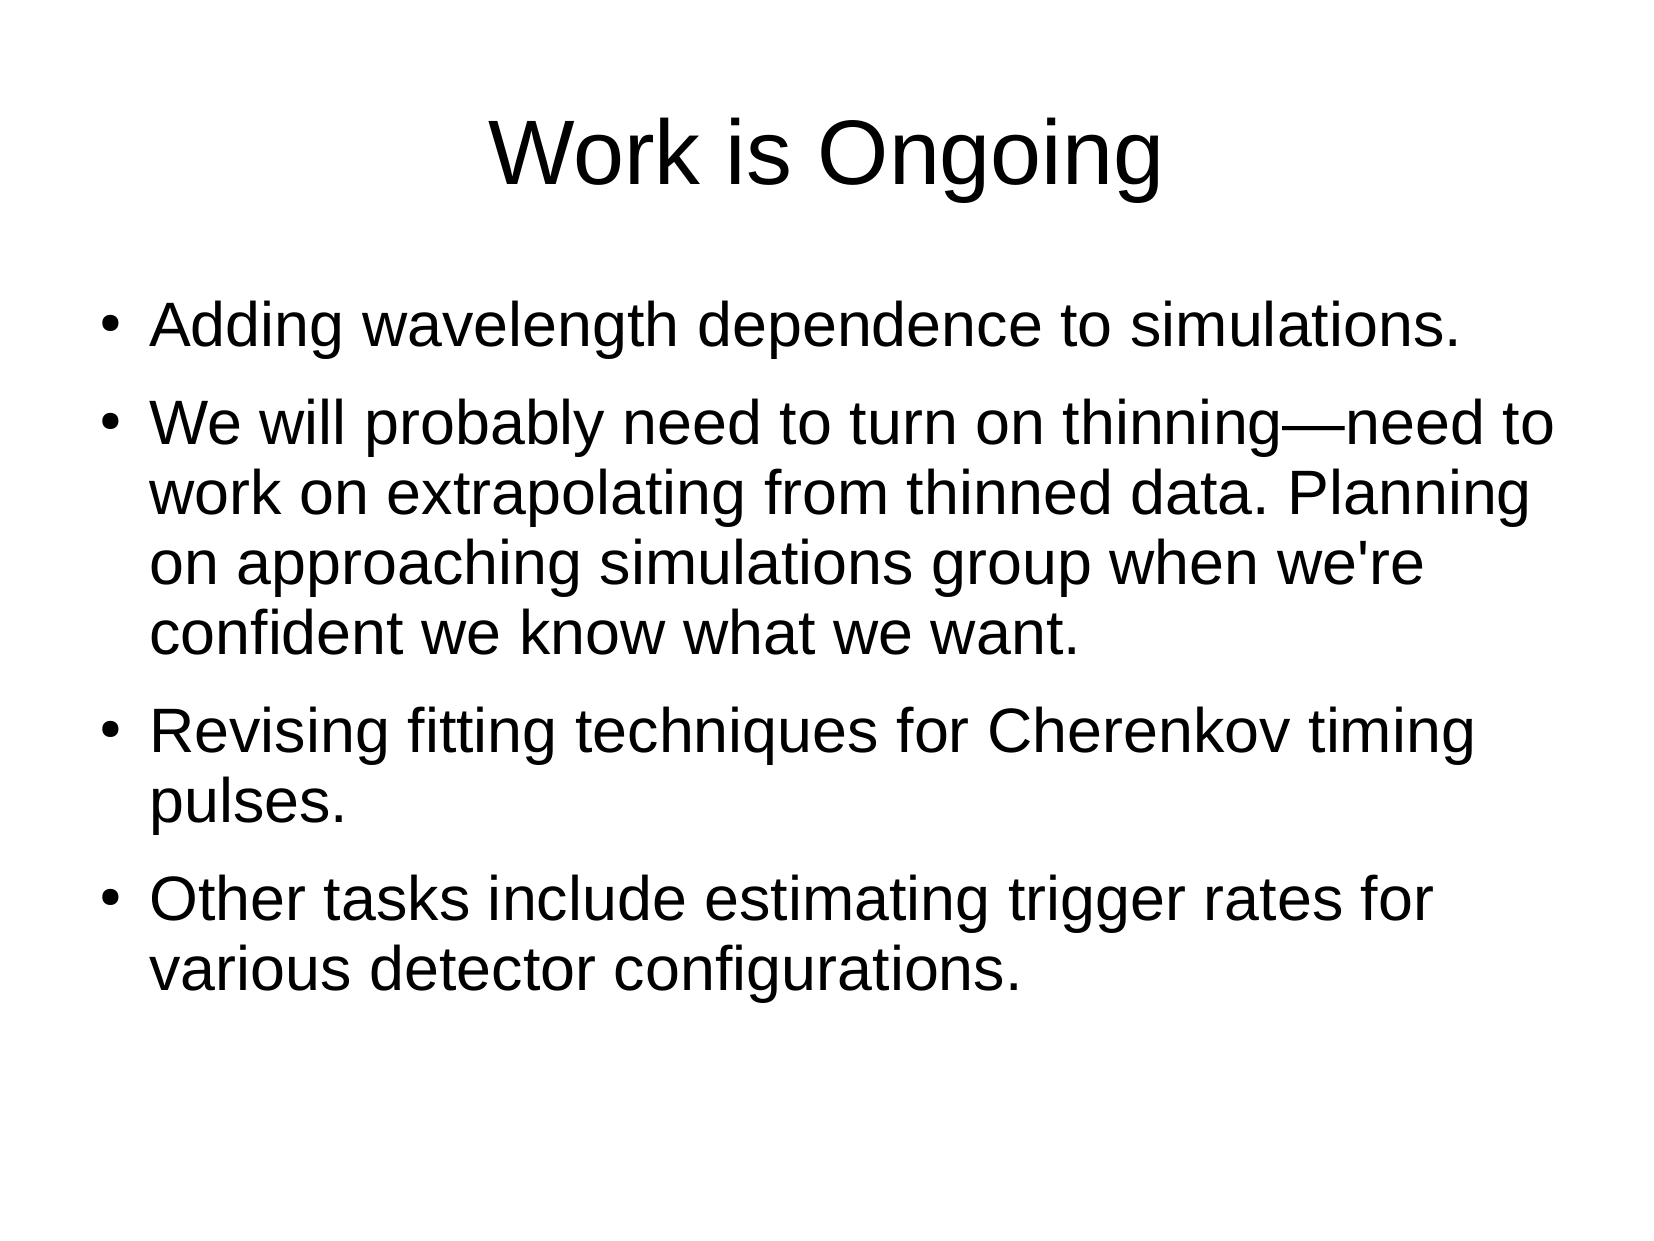

# Work is Ongoing
Adding wavelength dependence to simulations.
We will probably need to turn on thinning—need to work on extrapolating from thinned data. Planning on approaching simulations group when we're confident we know what we want.
Revising fitting techniques for Cherenkov timing pulses.
Other tasks include estimating trigger rates for various detector configurations.